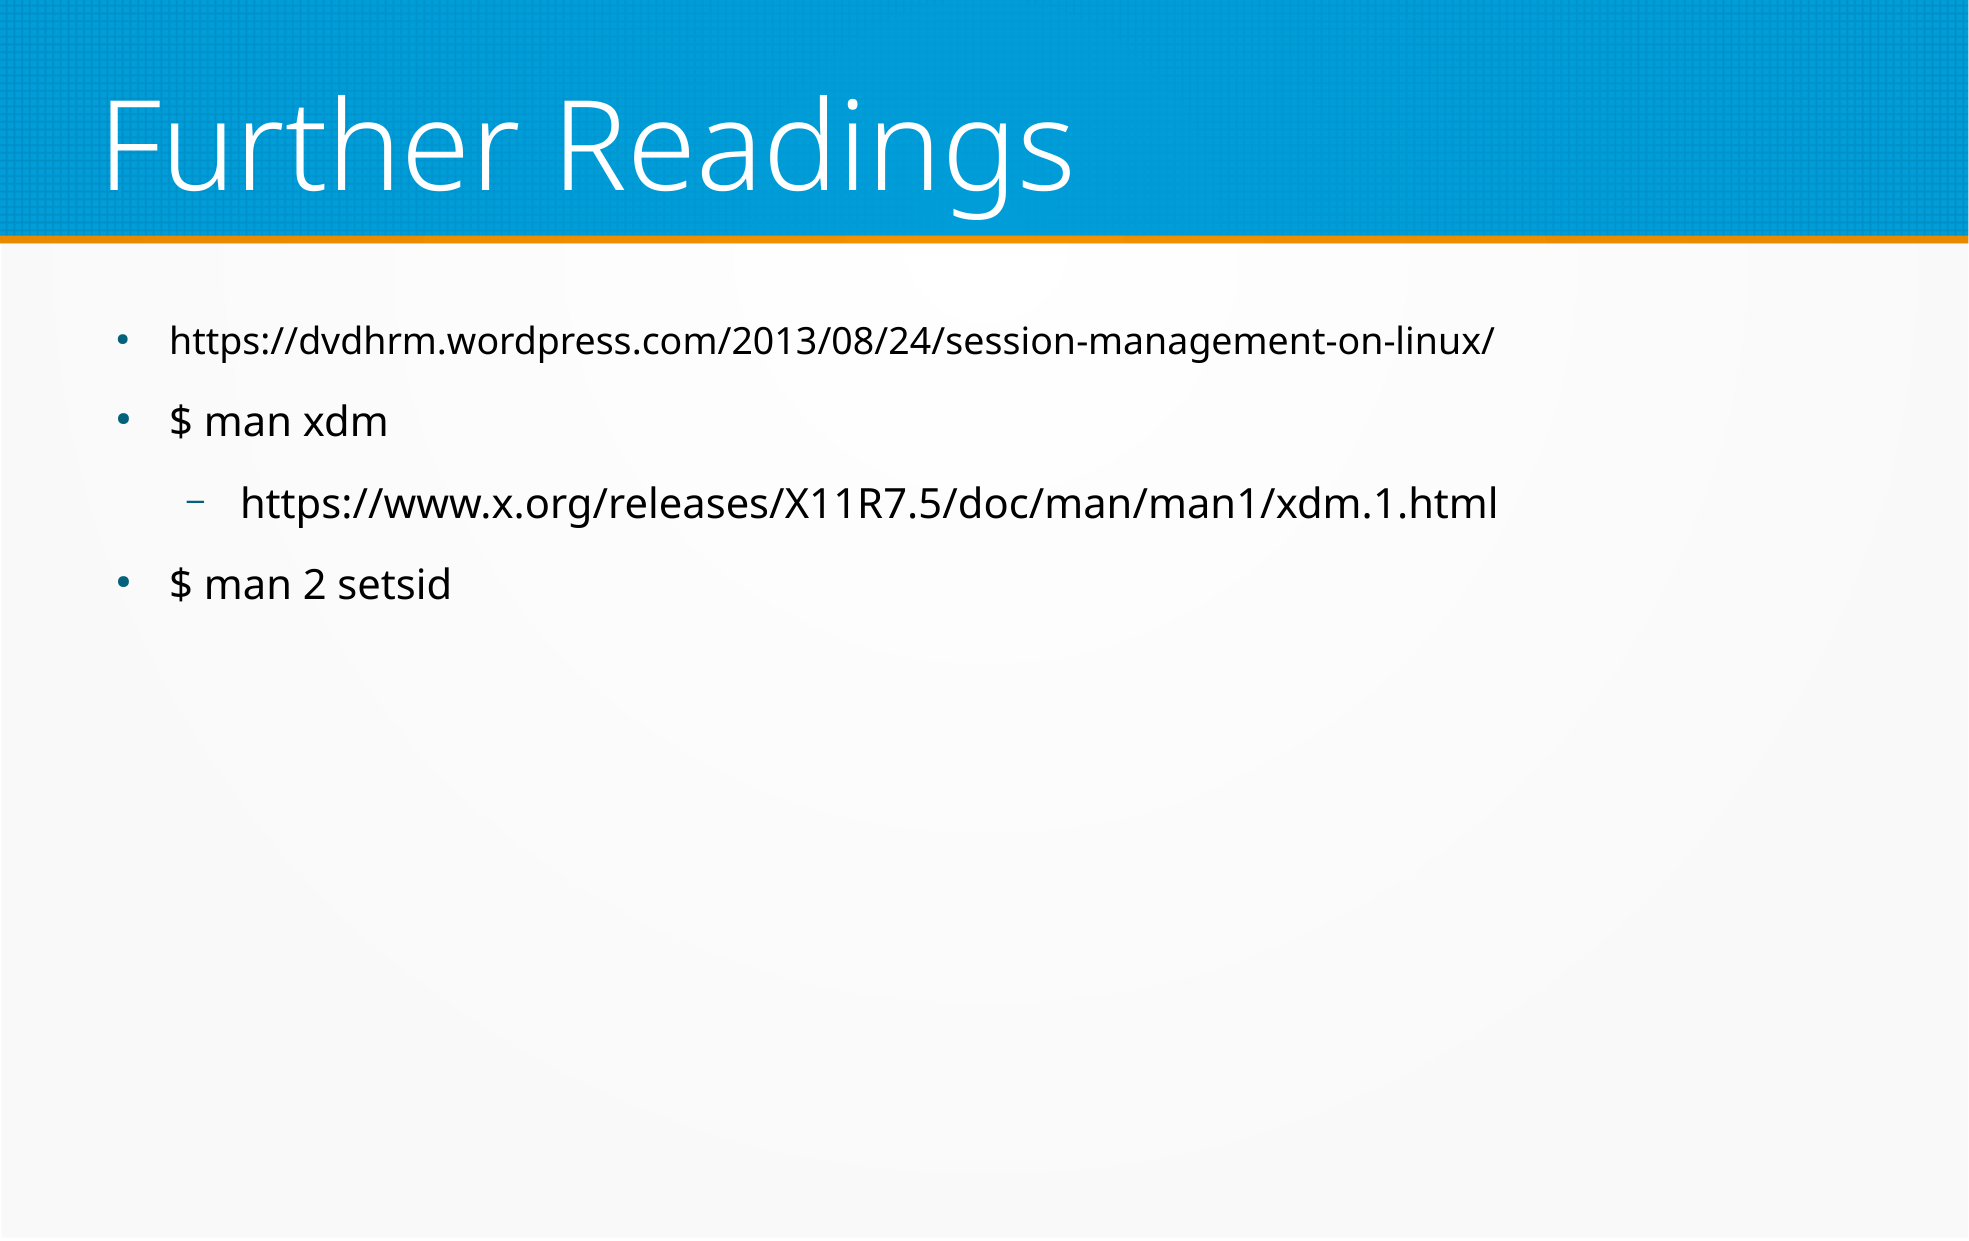

# Further Readings
https://dvdhrm.wordpress.com/2013/08/24/session-management-on-linux/
$ man xdm
https://www.x.org/releases/X11R7.5/doc/man/man1/xdm.1.html
$ man 2 setsid